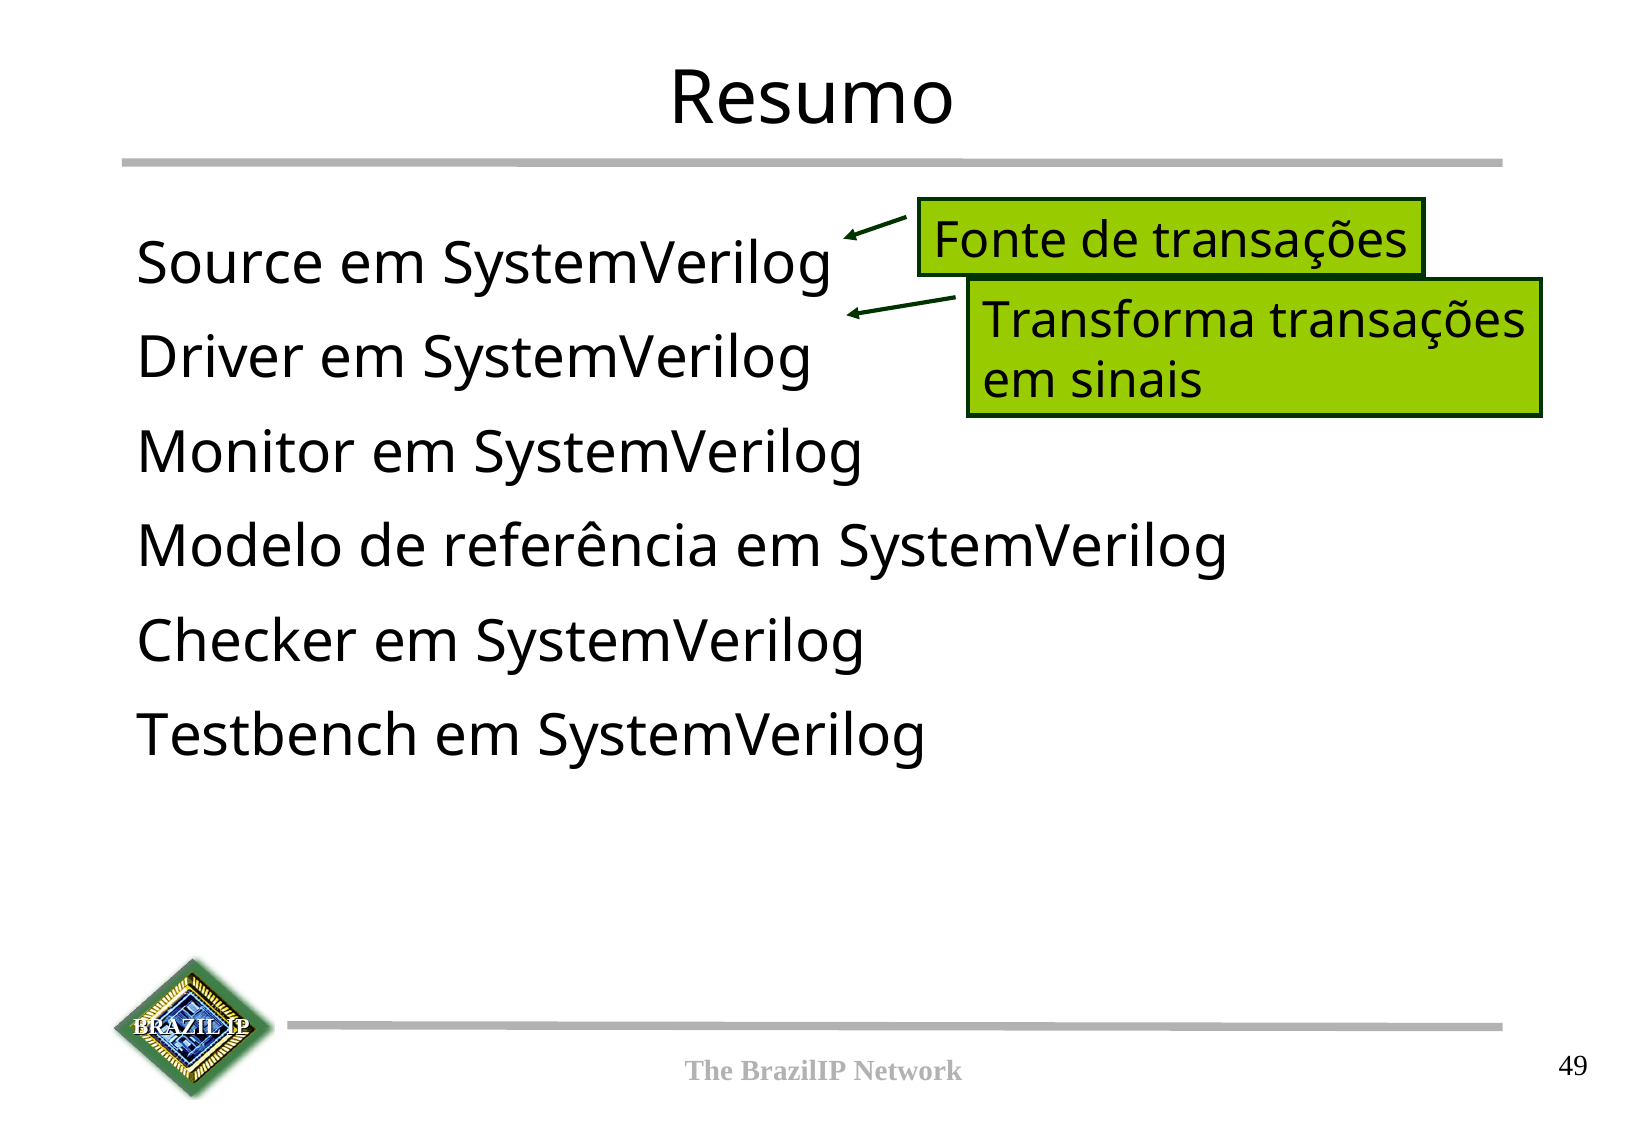

# Resumo
Fonte de transações
Source em SystemVerilog
Driver em SystemVerilog
Monitor em SystemVerilog
Modelo de referência em SystemVerilog
Checker em SystemVerilog
Testbench em SystemVerilog
Transforma transações
em sinais
49